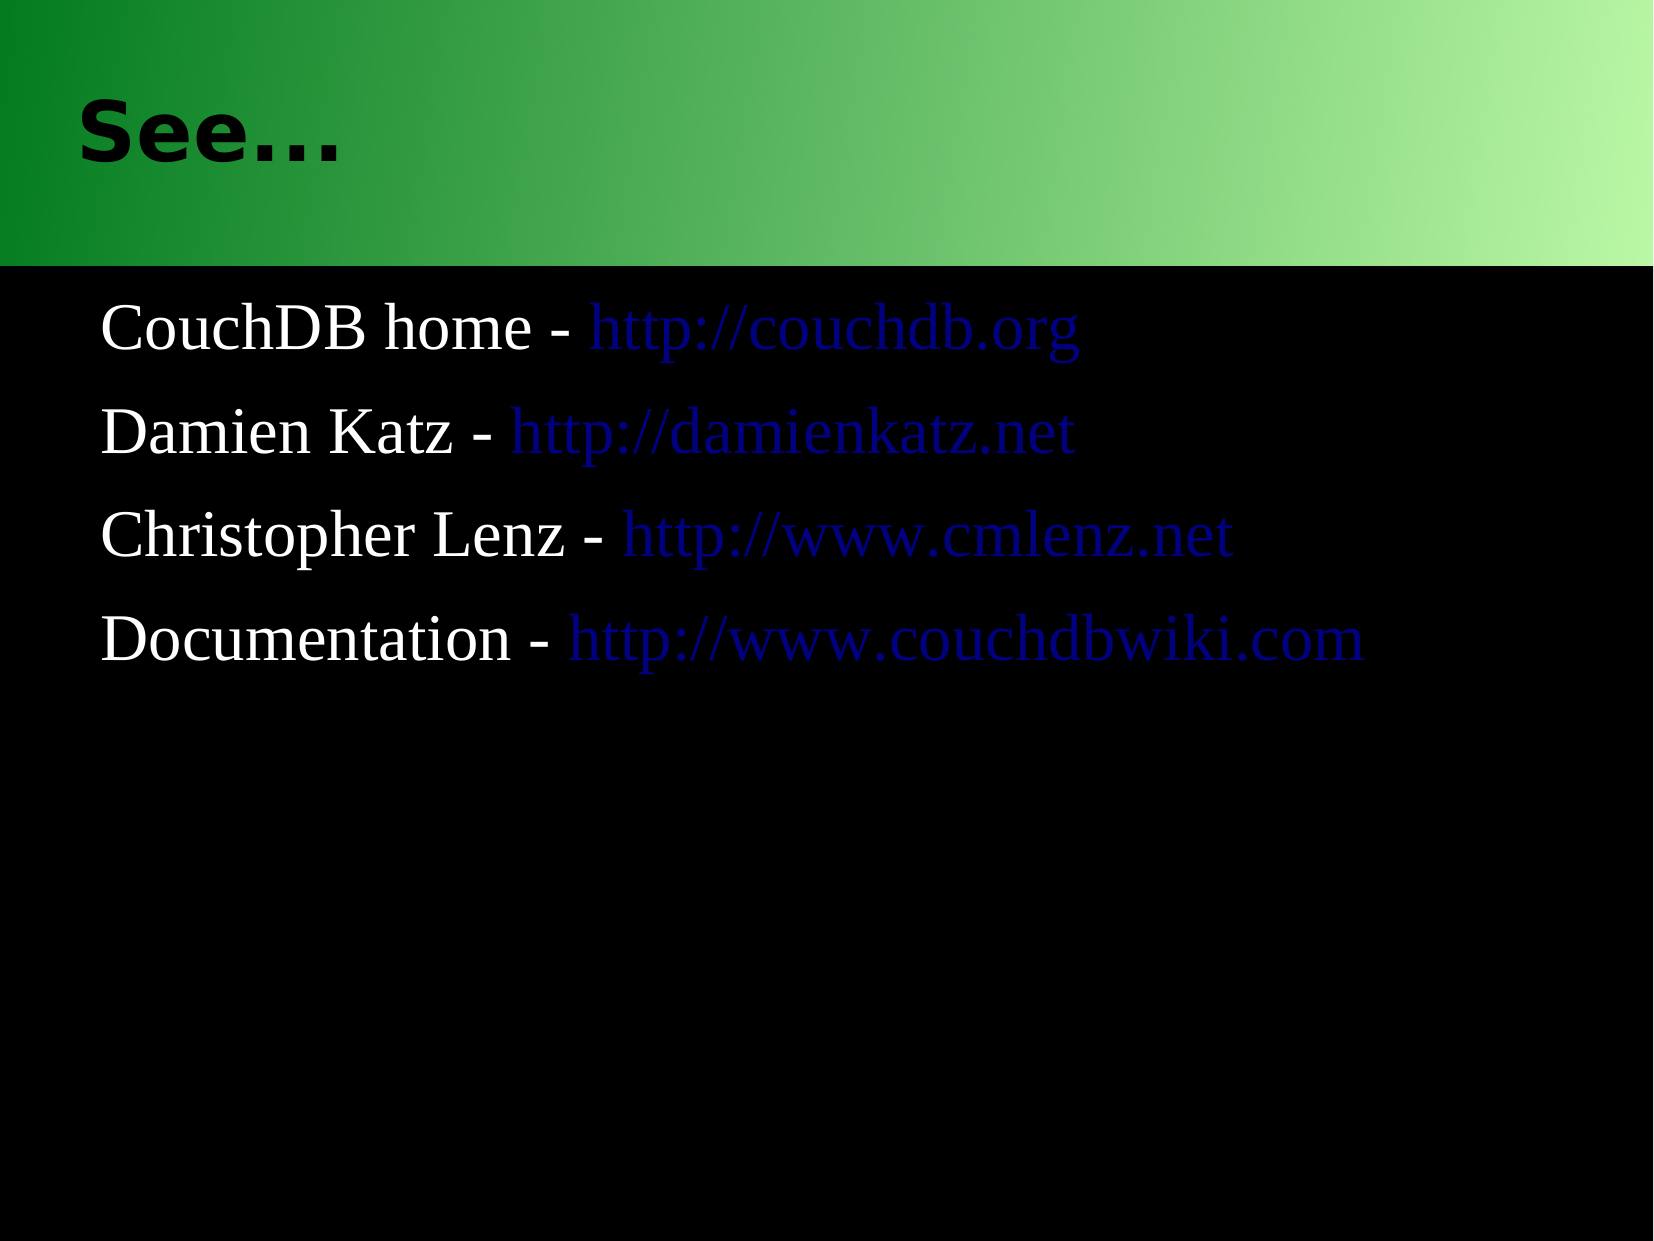

# See...
CouchDB home - http://couchdb.org
Damien Katz - http://damienkatz.net
Christopher Lenz - http://www.cmlenz.net
Documentation - http://www.couchdbwiki.com